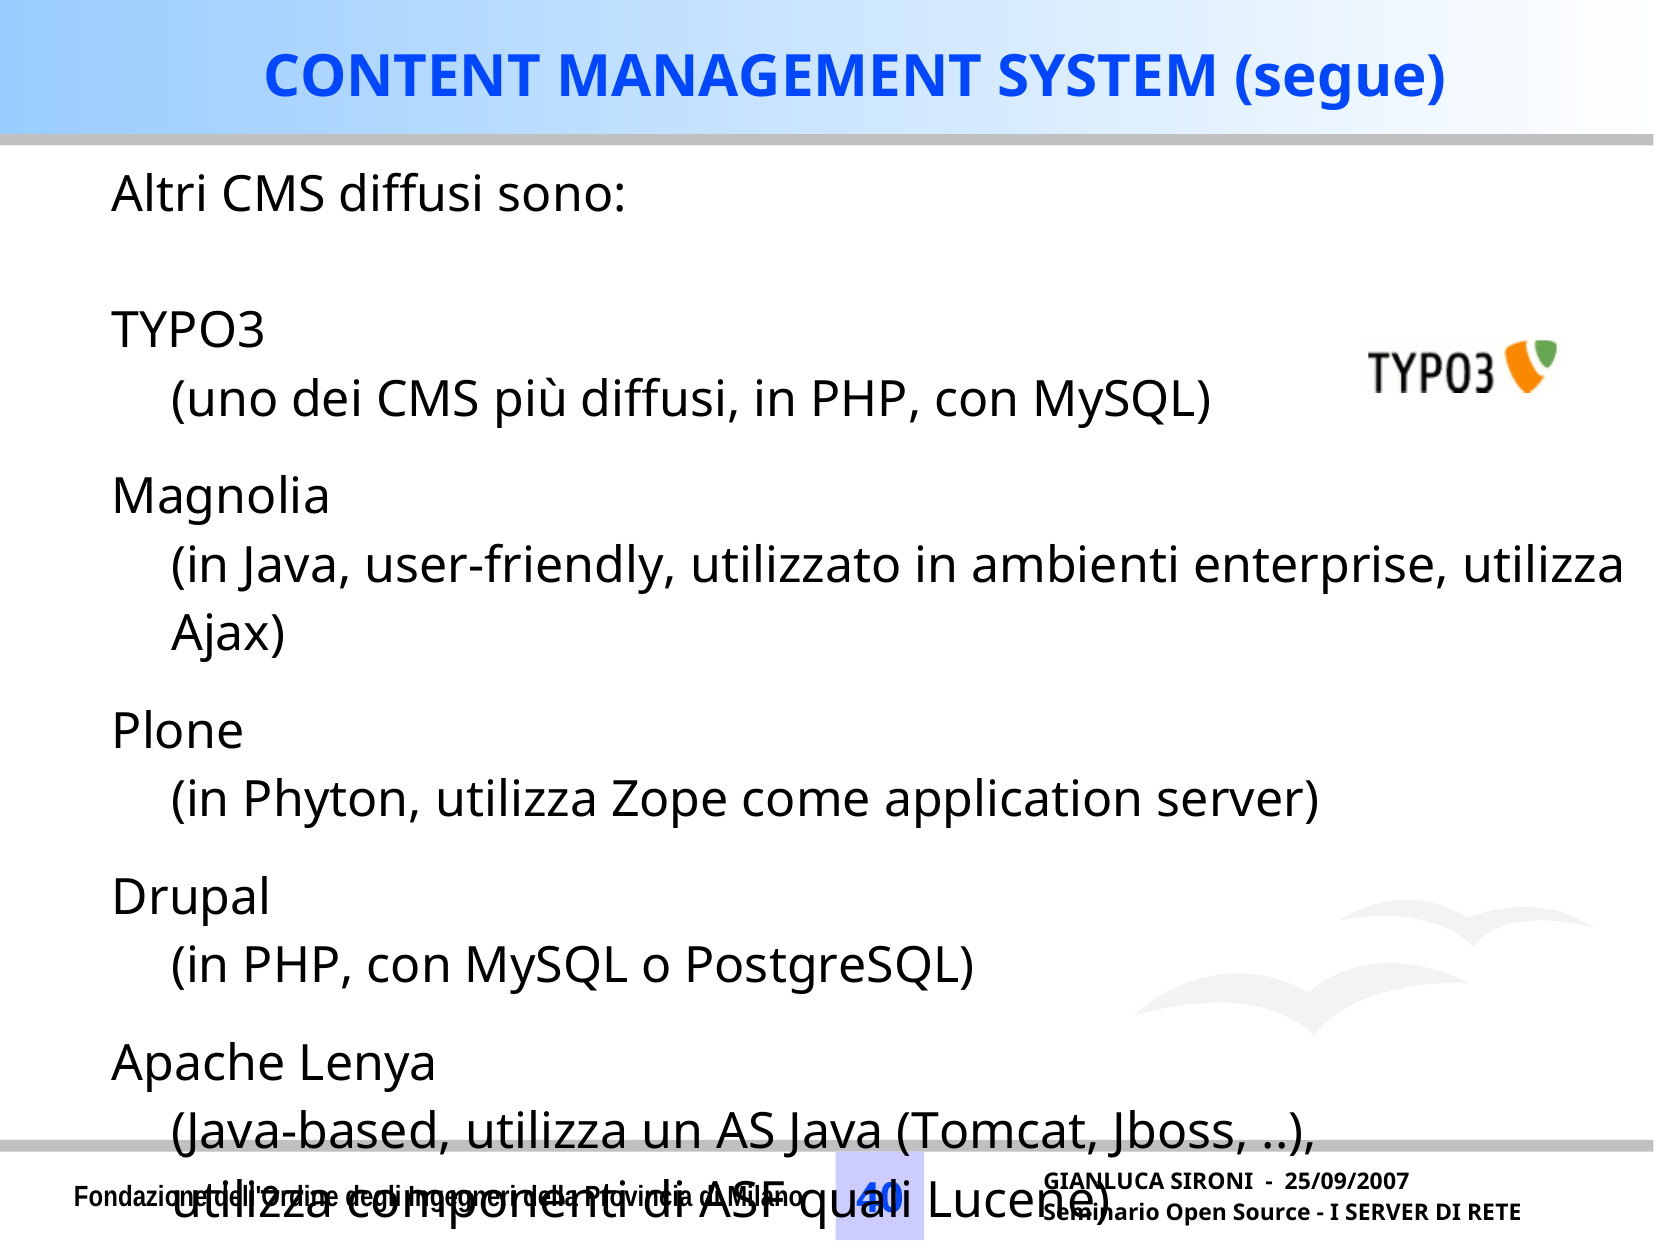

# CONTENT MANAGEMENT SYSTEM (segue)
Altri CMS diffusi sono:
TYPO3
(uno dei CMS più diffusi, in PHP, con MySQL)
Magnolia
(in Java, user-friendly, utilizzato in ambienti enterprise, utilizza Ajax)
Plone
(in Phyton, utilizza Zope come application server)
Drupal
(in PHP, con MySQL o PostgreSQL)
Apache Lenya
(Java-based, utilizza un AS Java (Tomcat, Jboss, ..),
utilizza componenti di ASF quali Lucene)